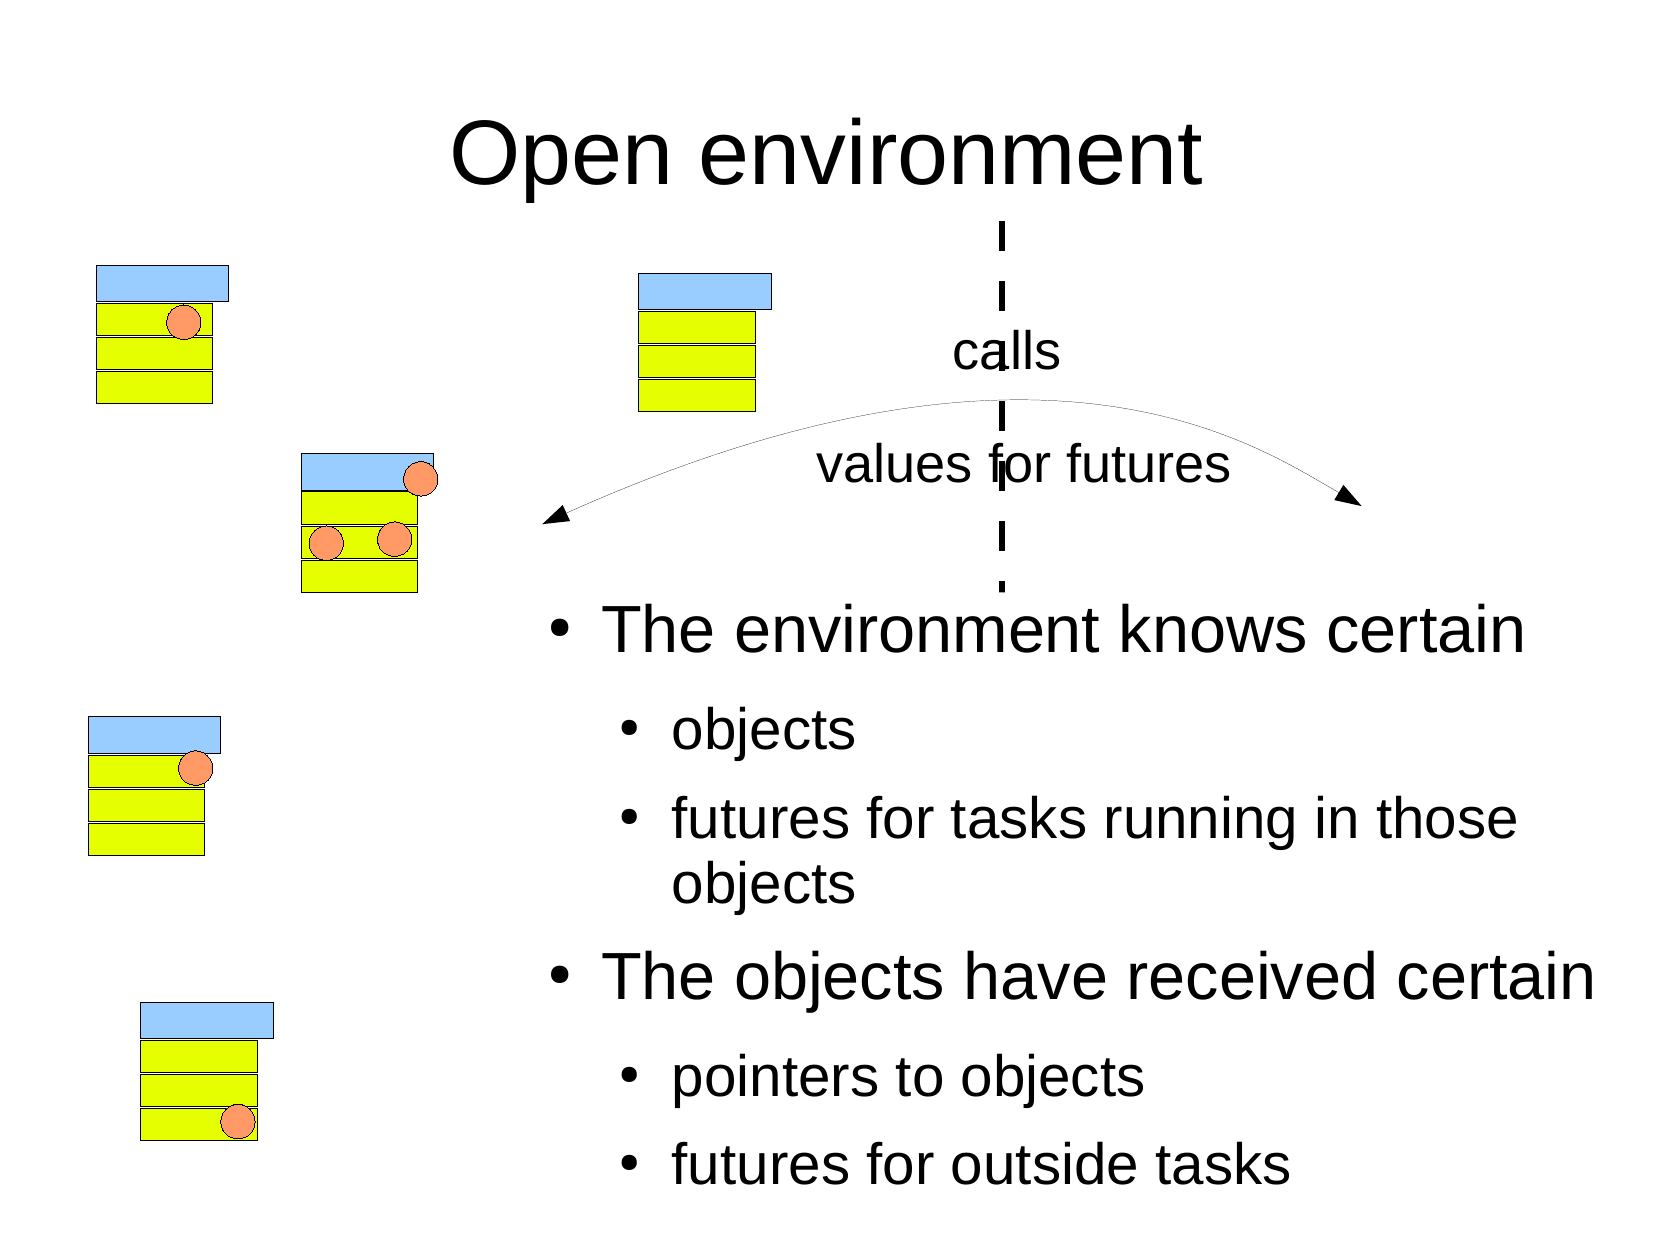

# Open environment
calls
values for futures
The environment knows certain
objects
futures for tasks running in those objects
The objects have received certain
pointers to objects
futures for outside tasks